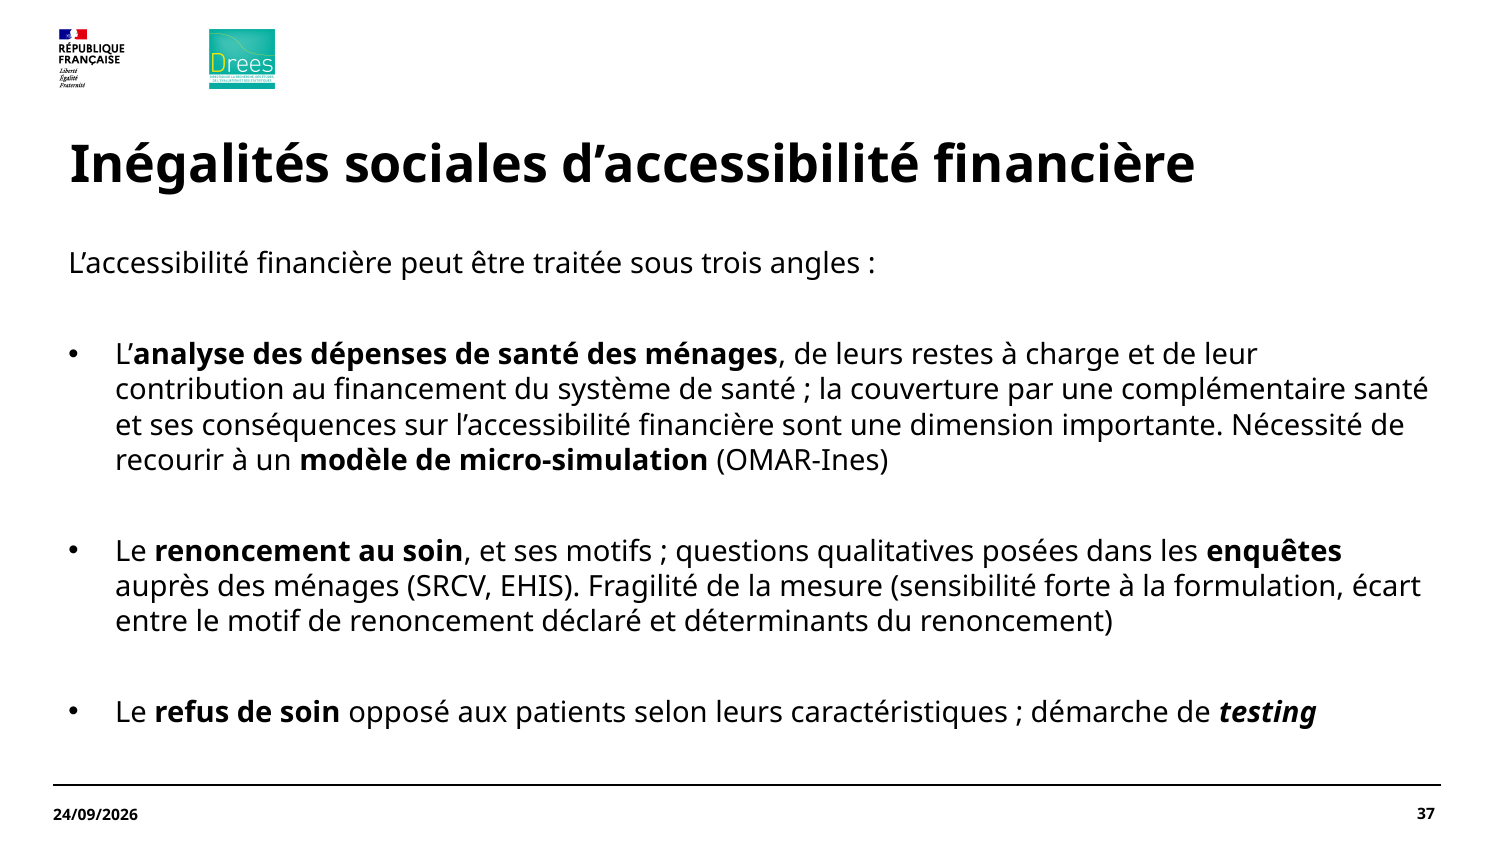

Inégalités sociales d’accessibilité financière
# L’accessibilité financière peut être traitée sous trois angles :
L’analyse des dépenses de santé des ménages, de leurs restes à charge et de leur contribution au financement du système de santé ; la couverture par une complémentaire santé et ses conséquences sur l’accessibilité financière sont une dimension importante. Nécessité de recourir à un modèle de micro-simulation (OMAR-Ines)
Le renoncement au soin, et ses motifs ; questions qualitatives posées dans les enquêtes auprès des ménages (SRCV, EHIS). Fragilité de la mesure (sensibilité forte à la formulation, écart entre le motif de renoncement déclaré et déterminants du renoncement)
Le refus de soin opposé aux patients selon leurs caractéristiques ; démarche de testing
37